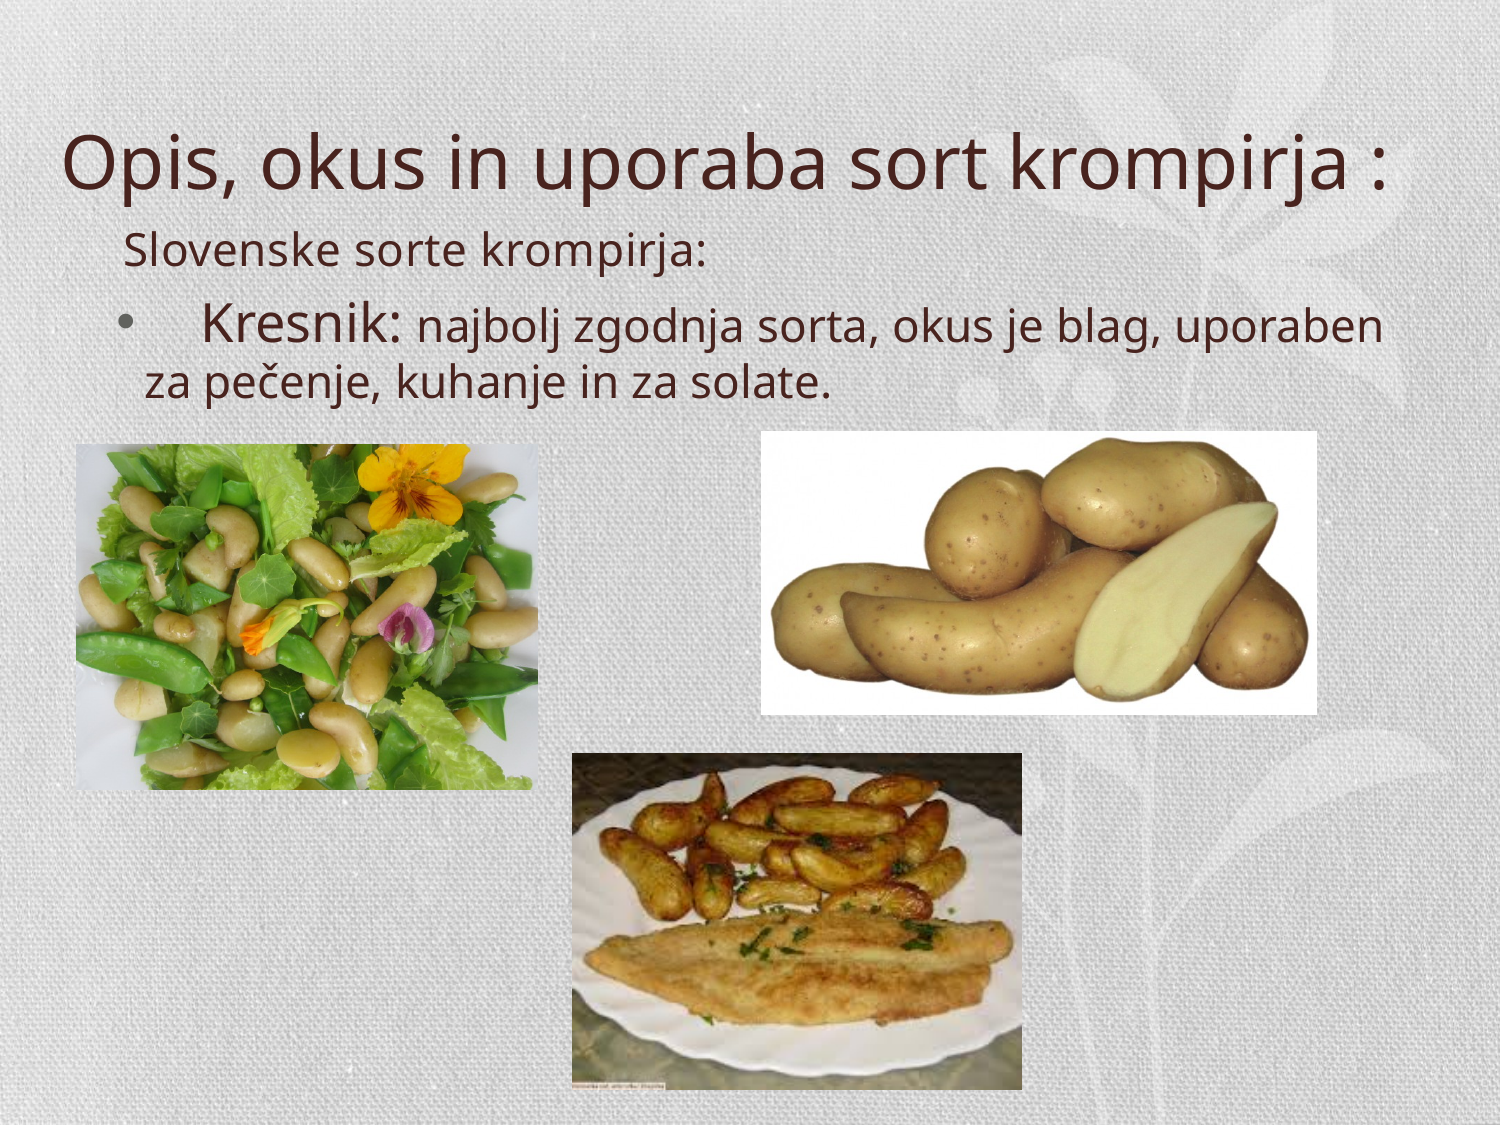

# Opis, okus in uporaba sort krompirja :
 Slovenske sorte krompirja:
 Kresnik: najbolj zgodnja sorta, okus je blag, uporaben za pečenje, kuhanje in za solate.